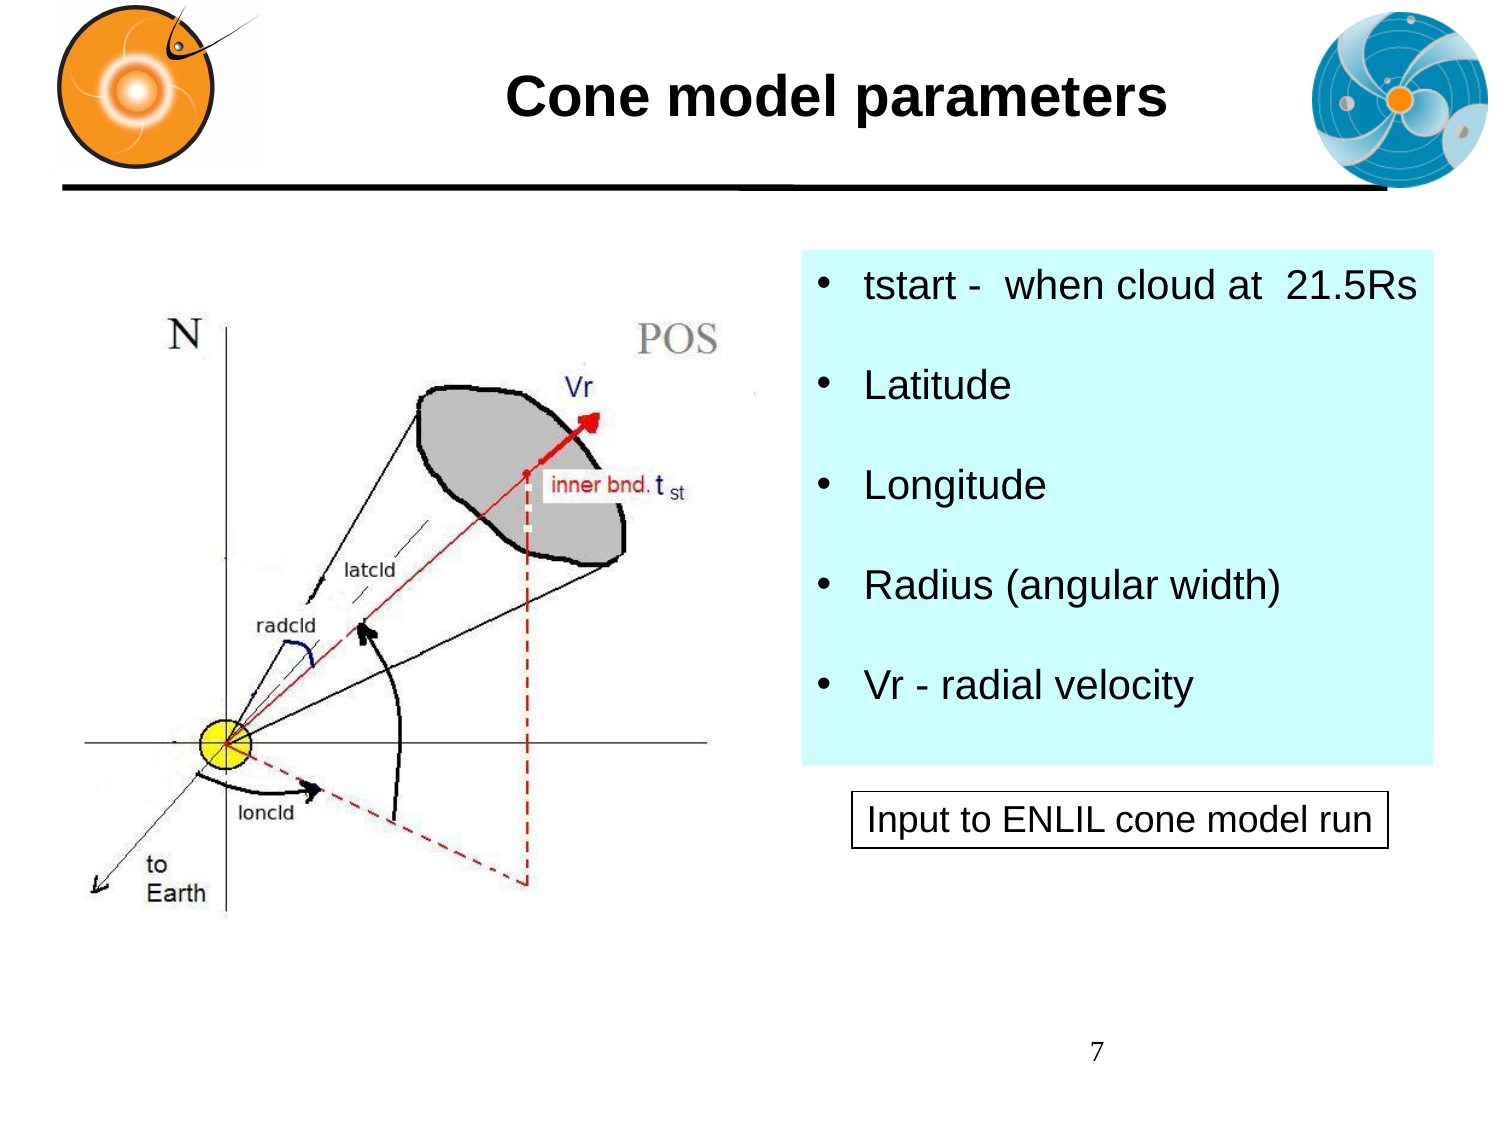

Cone model parameters
 tstart - when cloud at 21.5Rs
 Latitude
 Longitude
 Radius (angular width)‏
 Vr - radial velocity
Input to ENLIL cone model run